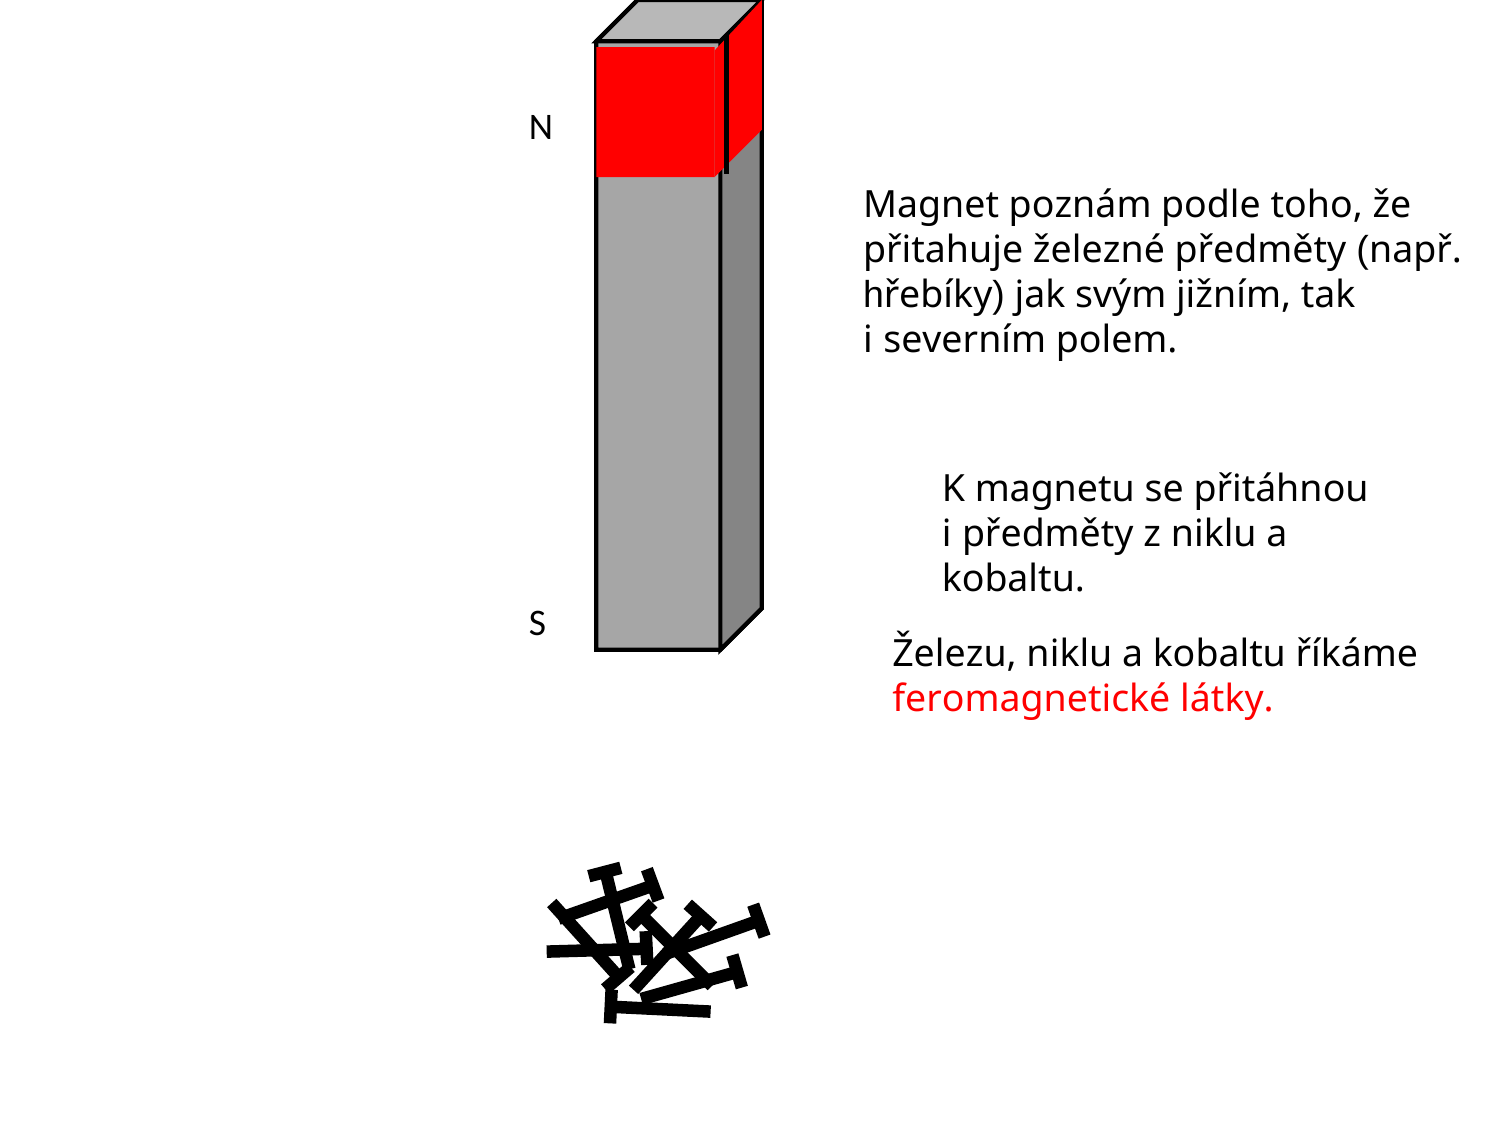

N
S
Magnet poznám podle toho, že
přitahuje železné předměty (např.
hřebíky) jak svým jižním, tak
i severním polem.
K magnetu se přitáhnou
i předměty z niklu a kobaltu.
Železu, niklu a kobaltu říkáme
feromagnetické látky.